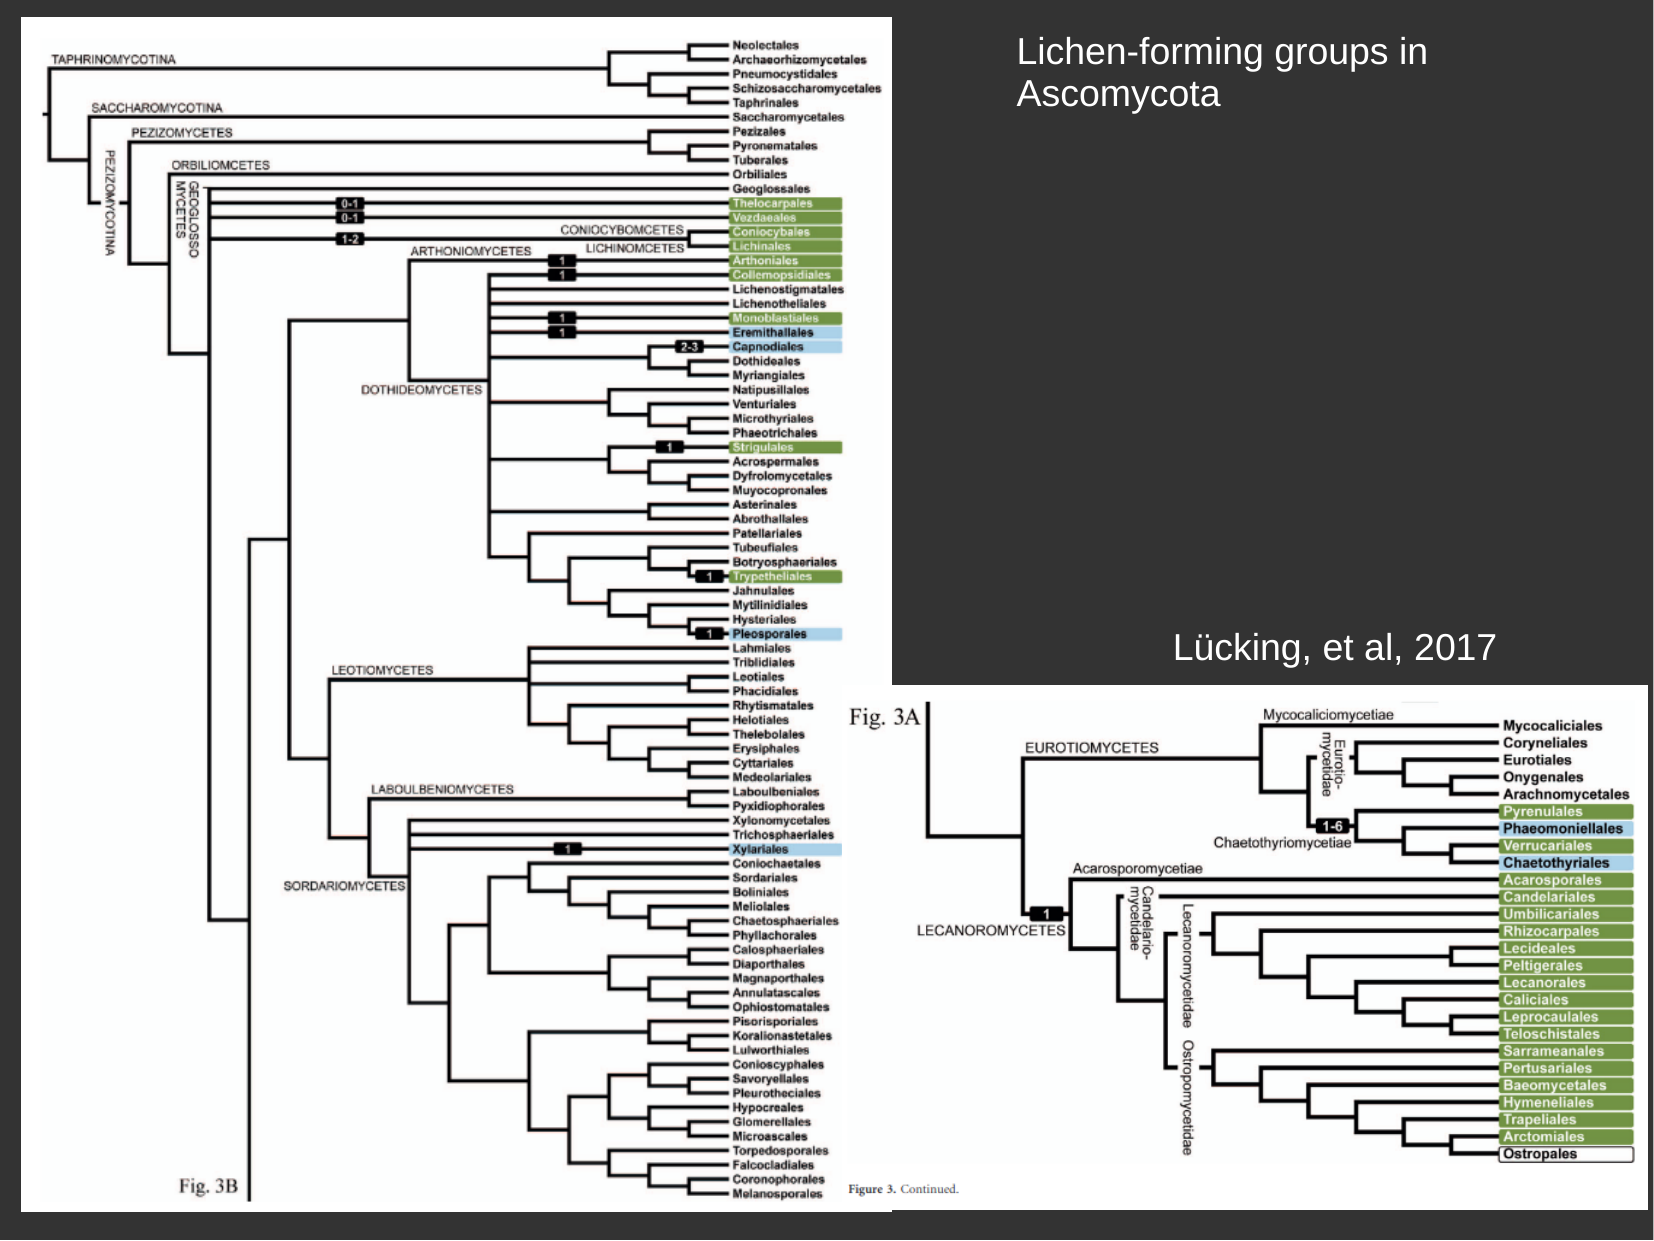

Lichen-forming groups in Ascomycota
Lücking, et al, 2017